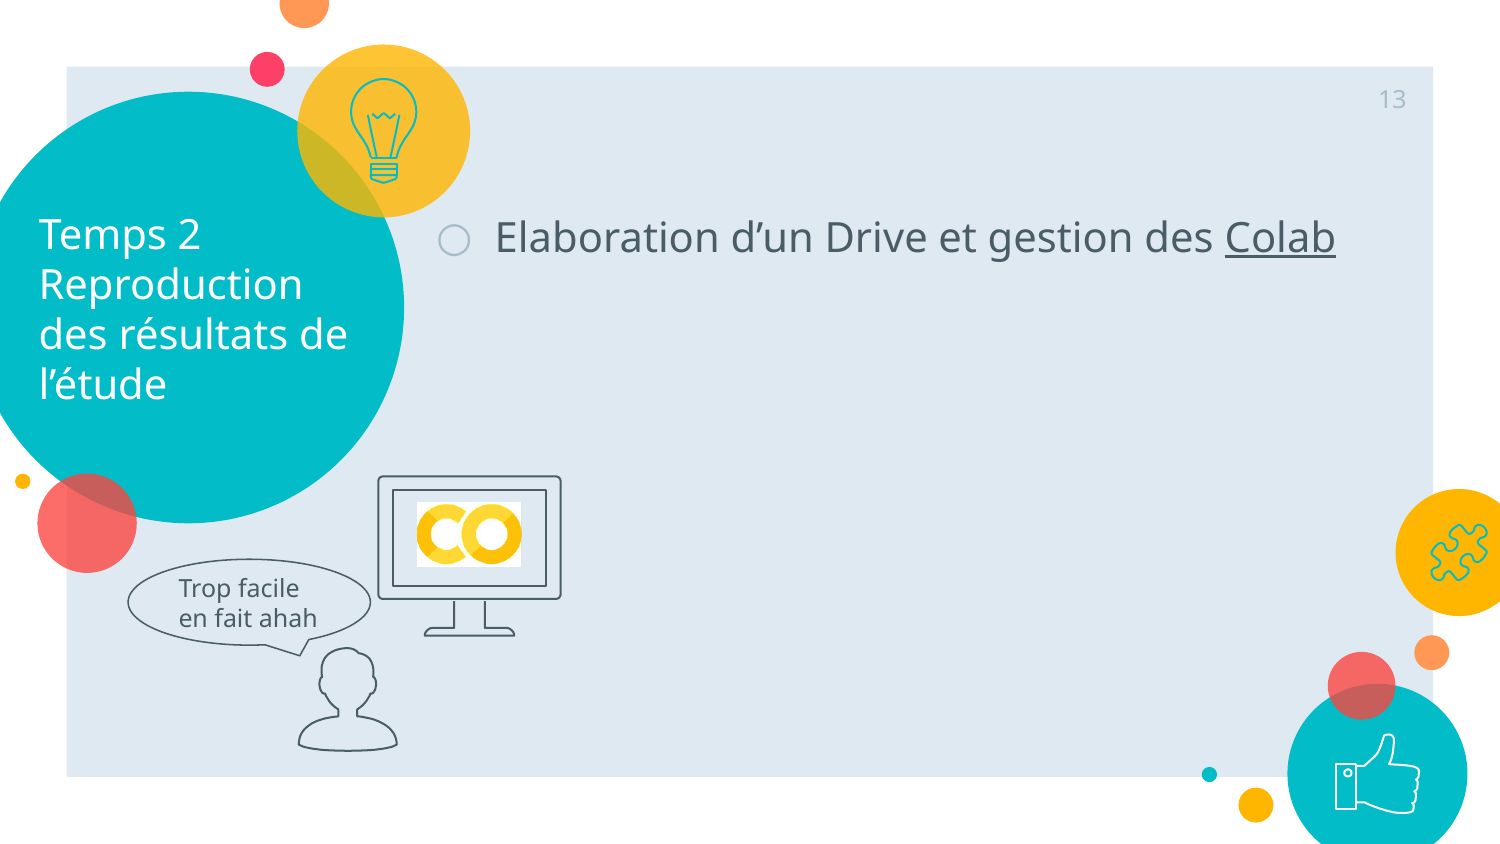

# Temps 2 Reproduction des résultats de l’étude
Elaboration d’un Drive et gestion des Colab
Trop facile en fait ahah